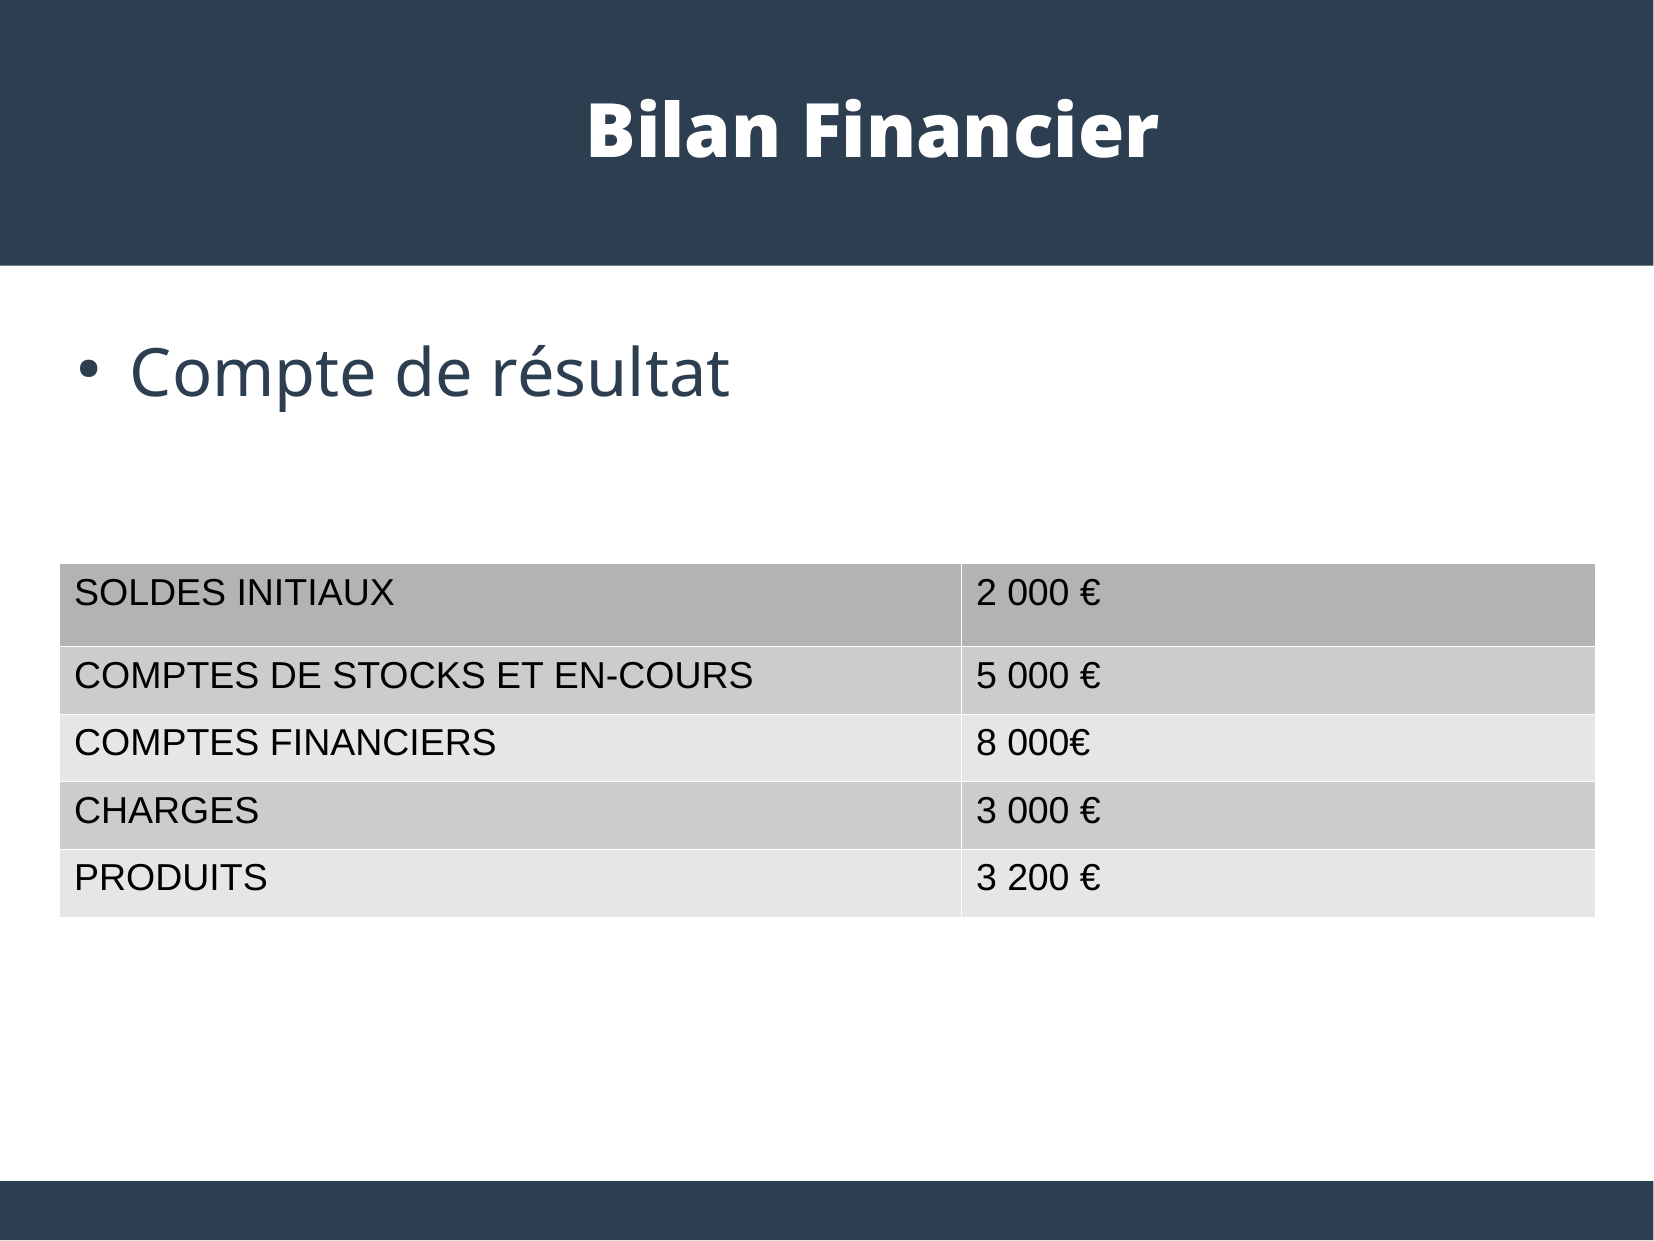

# Bilan Financier
Compte de résultat
| SOLDES INITIAUX | 2 000 € |
| --- | --- |
| COMPTES DE STOCKS ET EN-COURS | 5 000 € |
| COMPTES FINANCIERS | 8 000€ |
| CHARGES | 3 000 € |
| PRODUITS | 3 200 € |